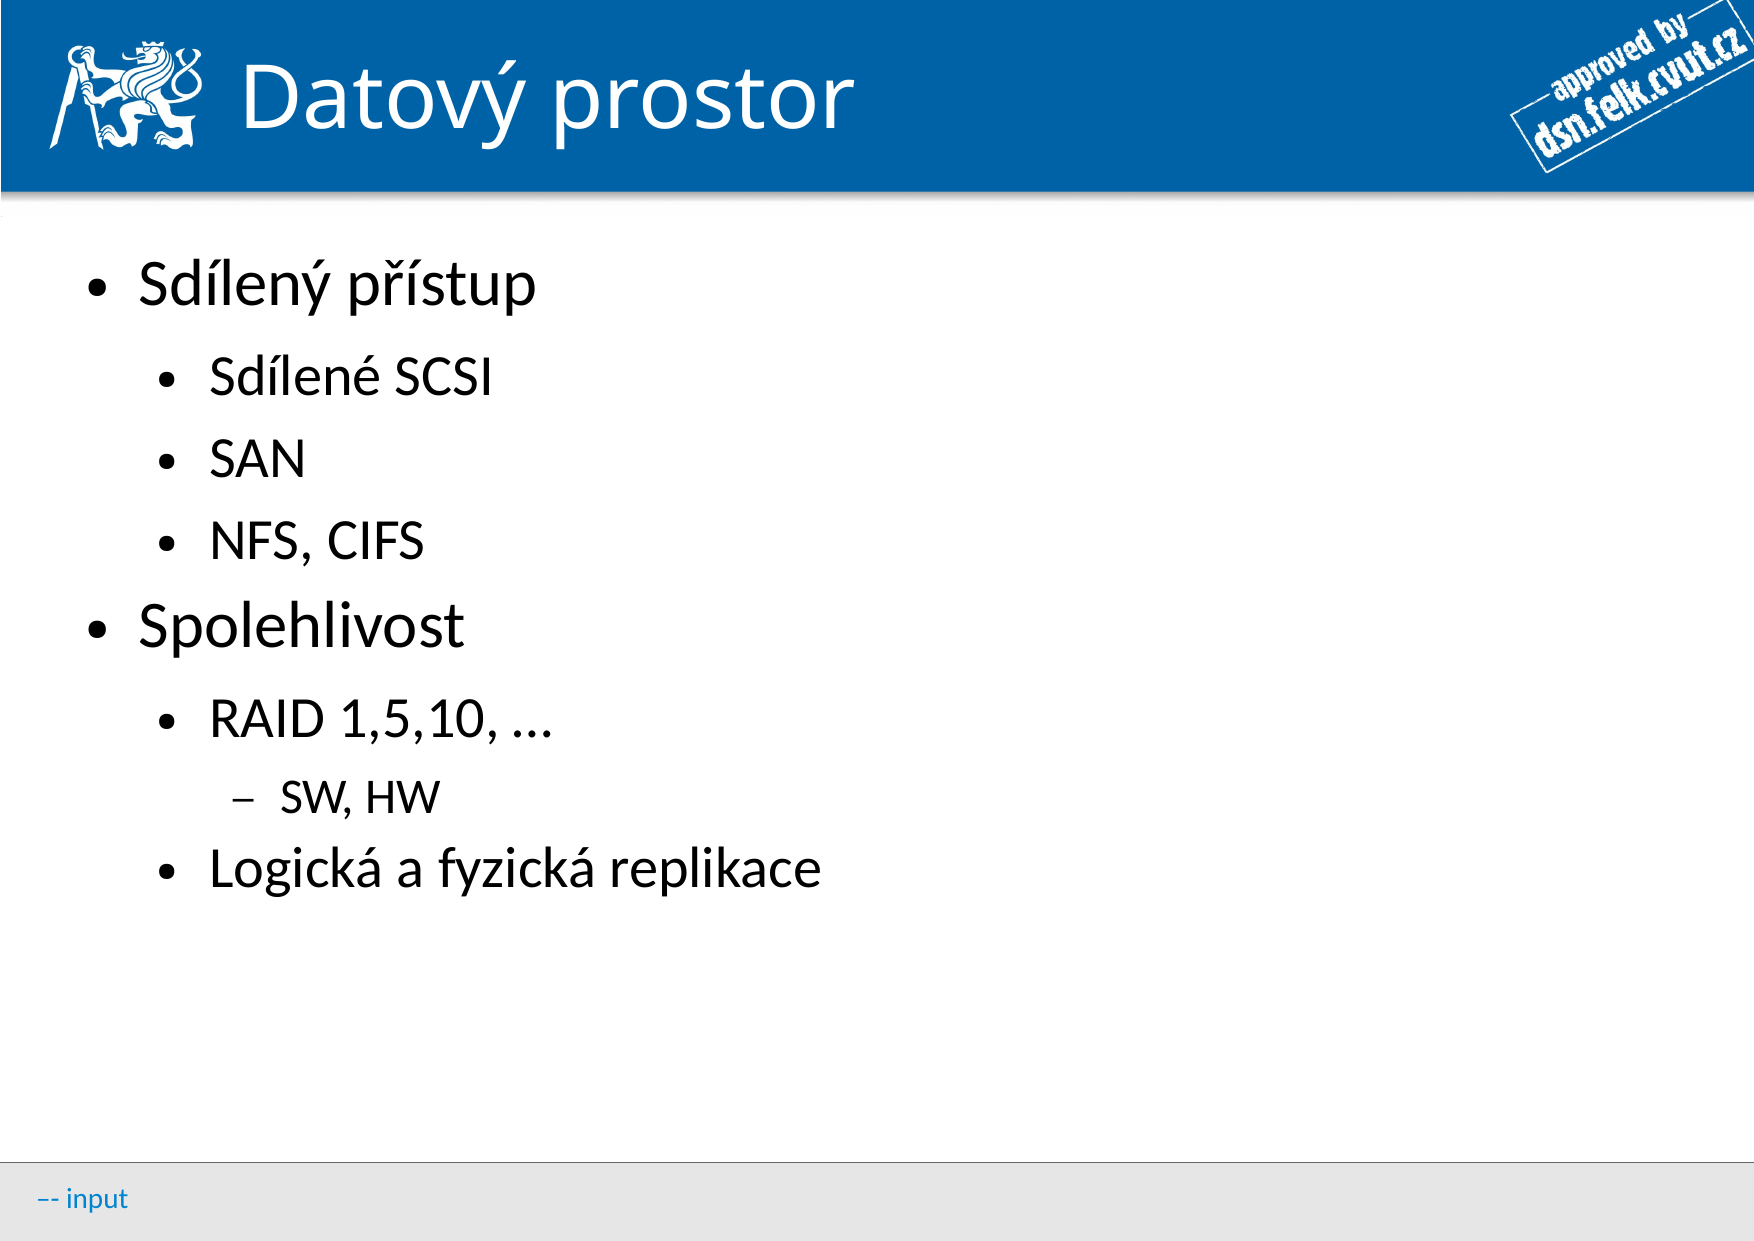

# Datový prostor
Sdílený přístup
Sdílené SCSI
SAN
NFS, CIFS
Spolehlivost
RAID 1,5,10, …
SW, HW
Logická a fyzická replikace